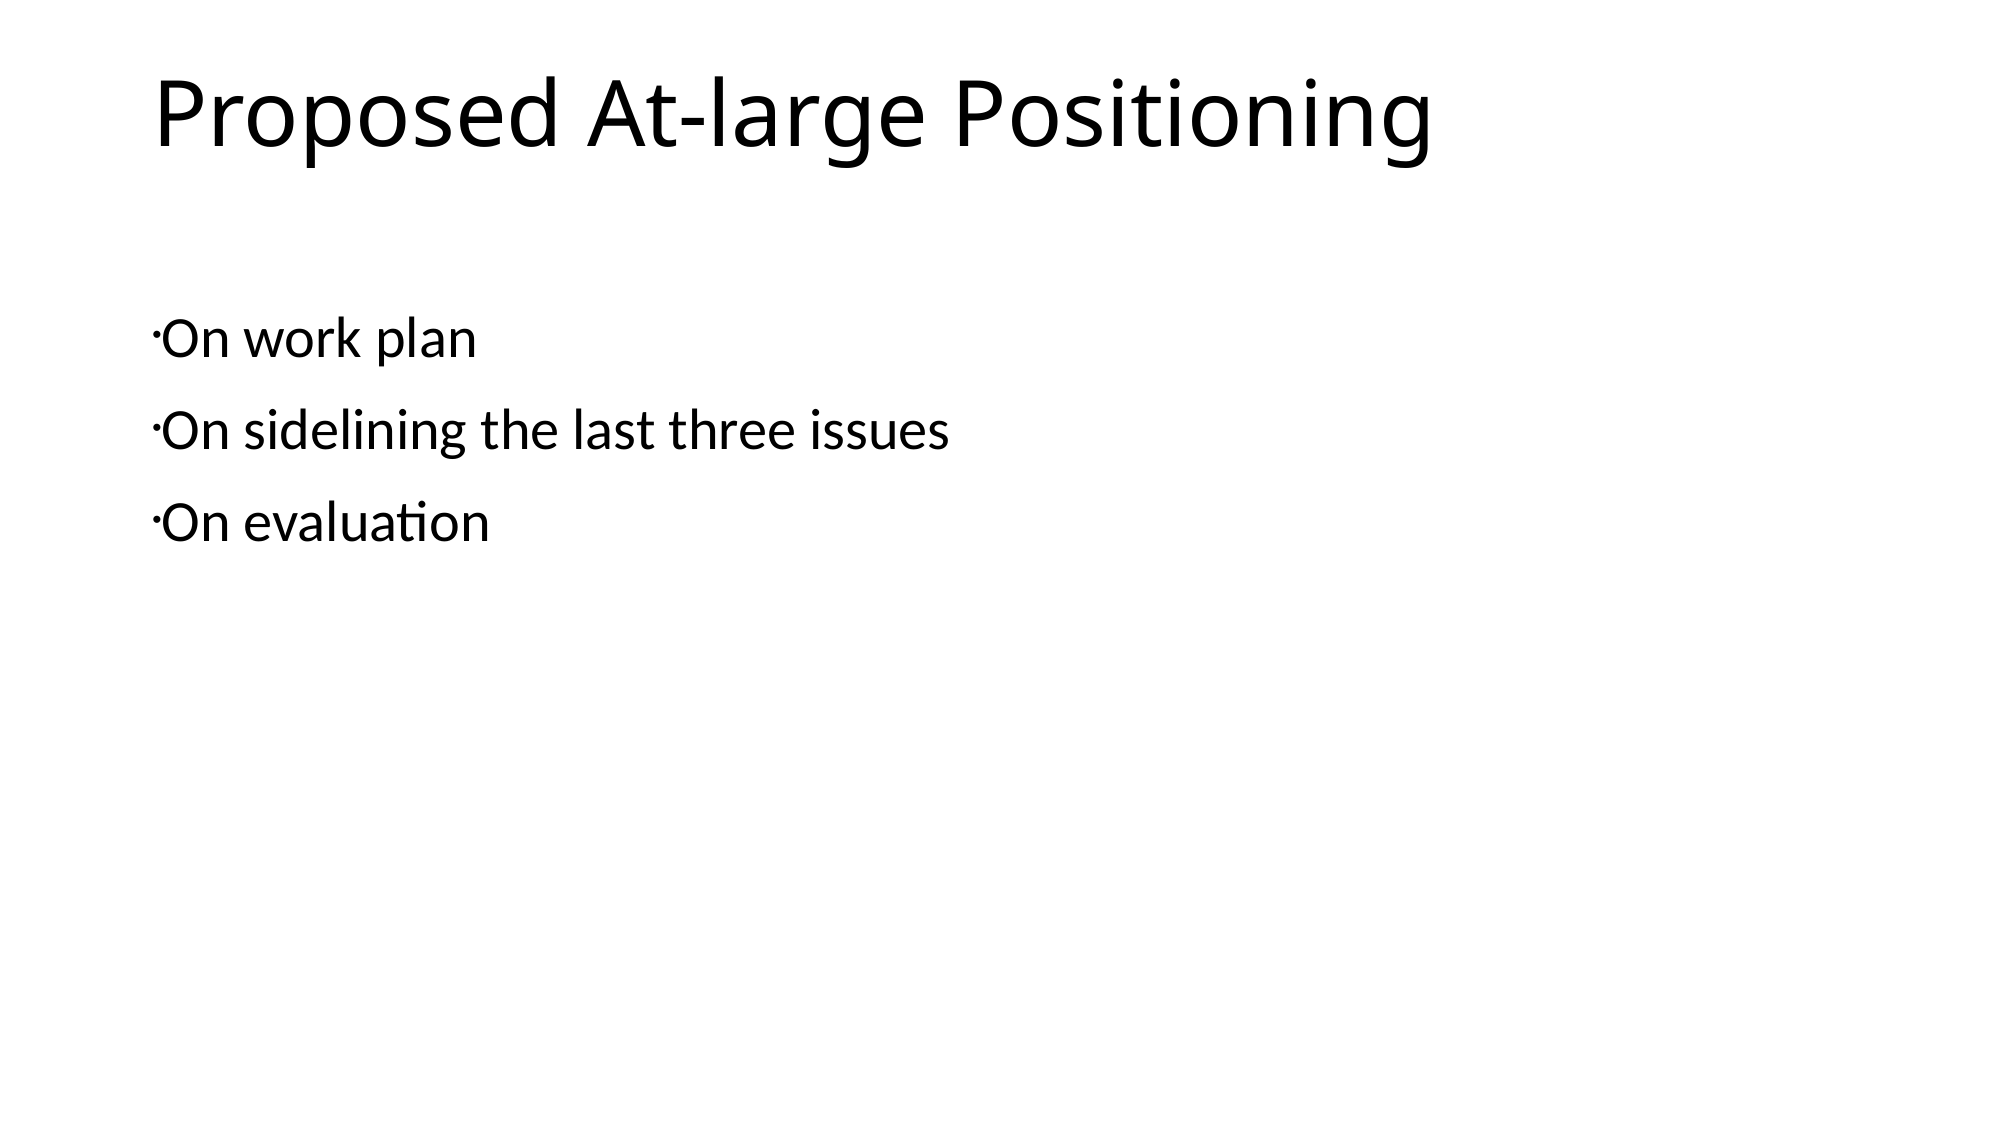

# Proposed At-large Positioning
On work plan
On sidelining the last three issues
On evaluation